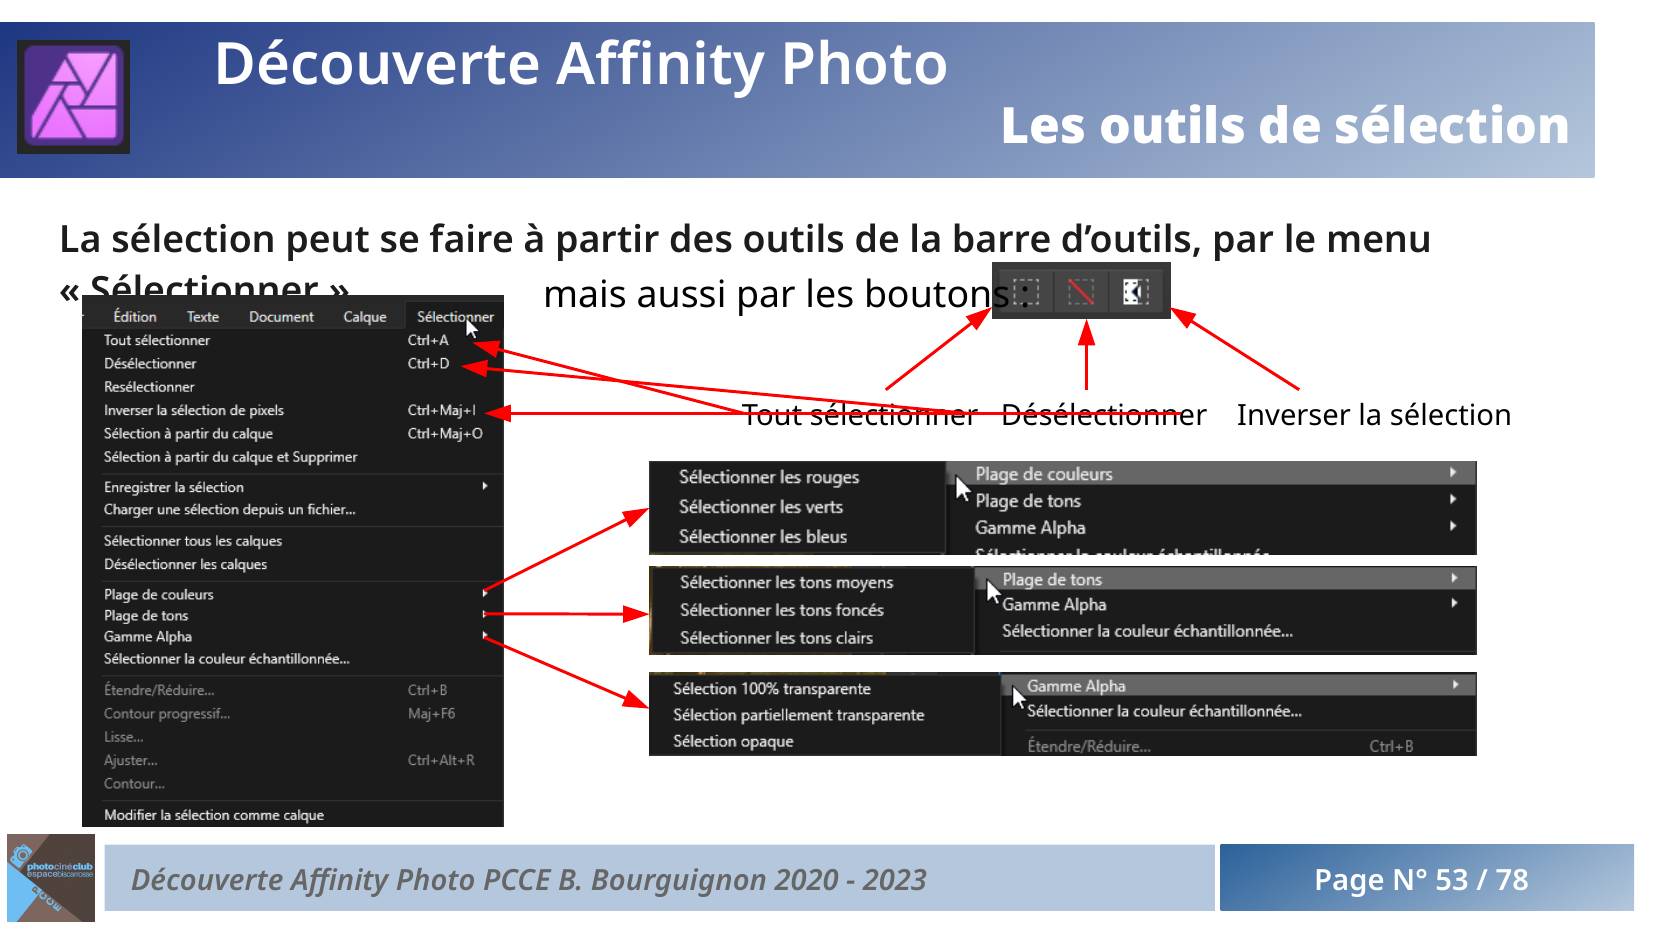

# Les outils de sélection
La sélection peut se faire à partir des outils de la barre d’outils, par le menu « Sélectionner »
mais aussi par les boutons :
 Tout sélectionner Désélectionner Inverser la sélection